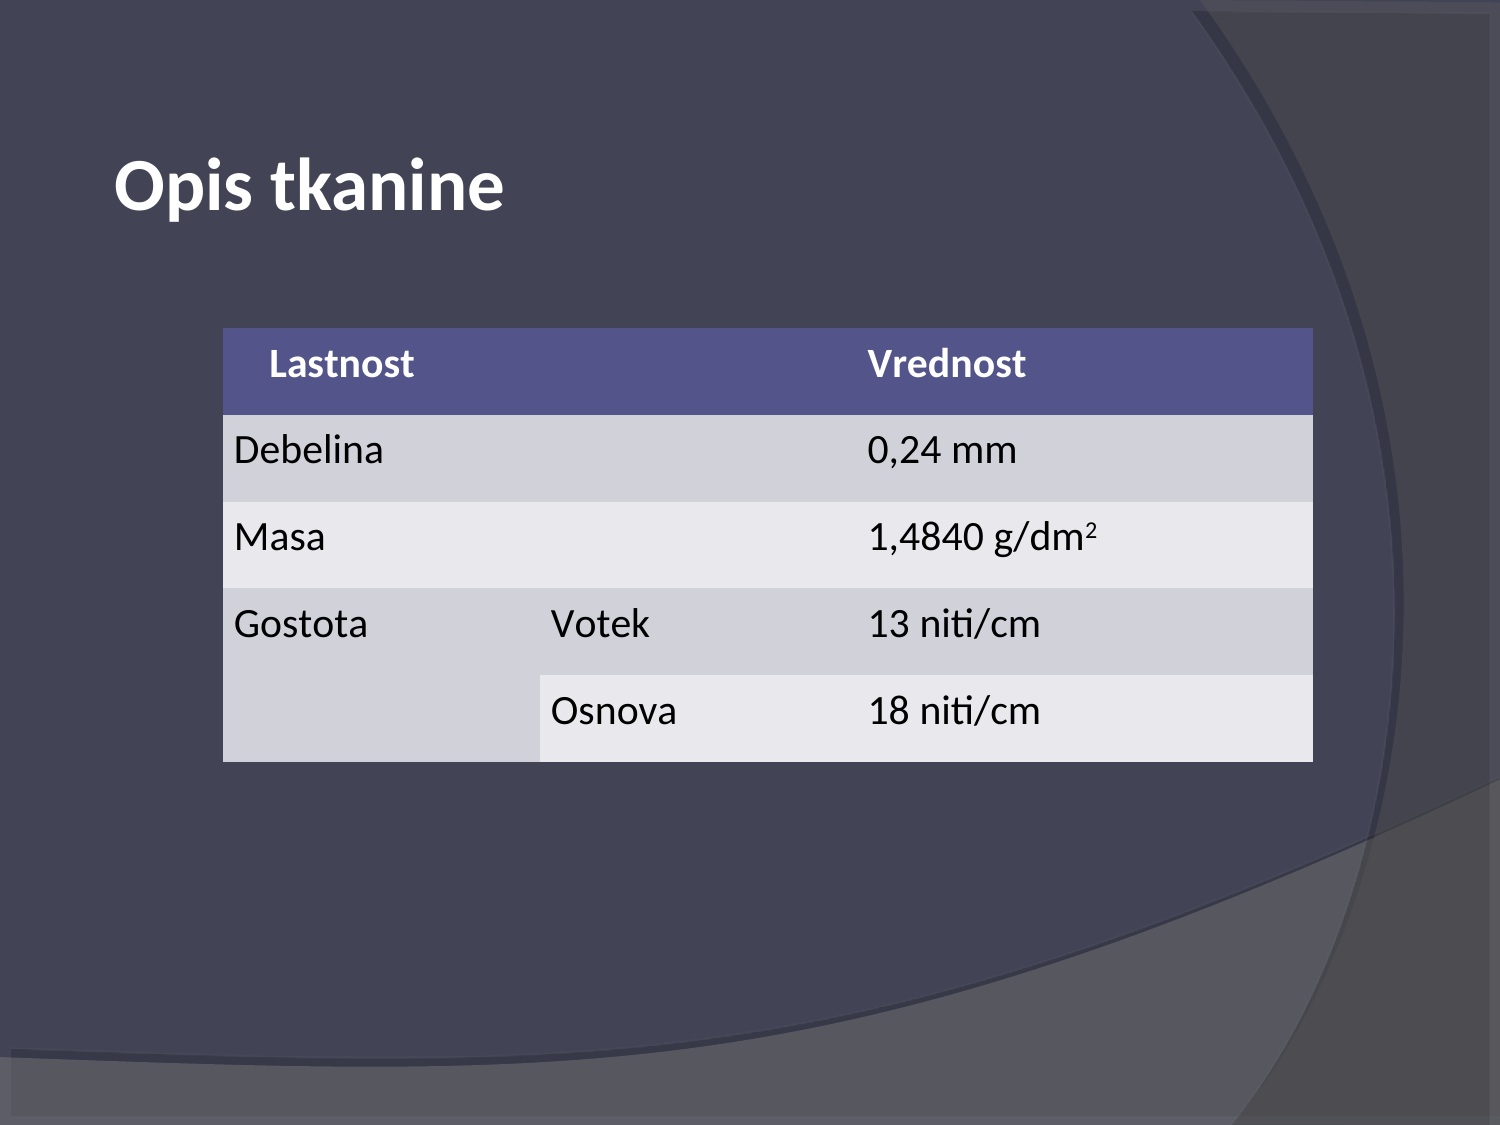

# Opis tkanine
| Lastnost | | Vrednost |
| --- | --- | --- |
| Debelina | | 0,24 mm |
| Masa | | 1,4840 g/dm2 |
| Gostota | Votek | 13 niti/cm |
| | Osnova | 18 niti/cm |